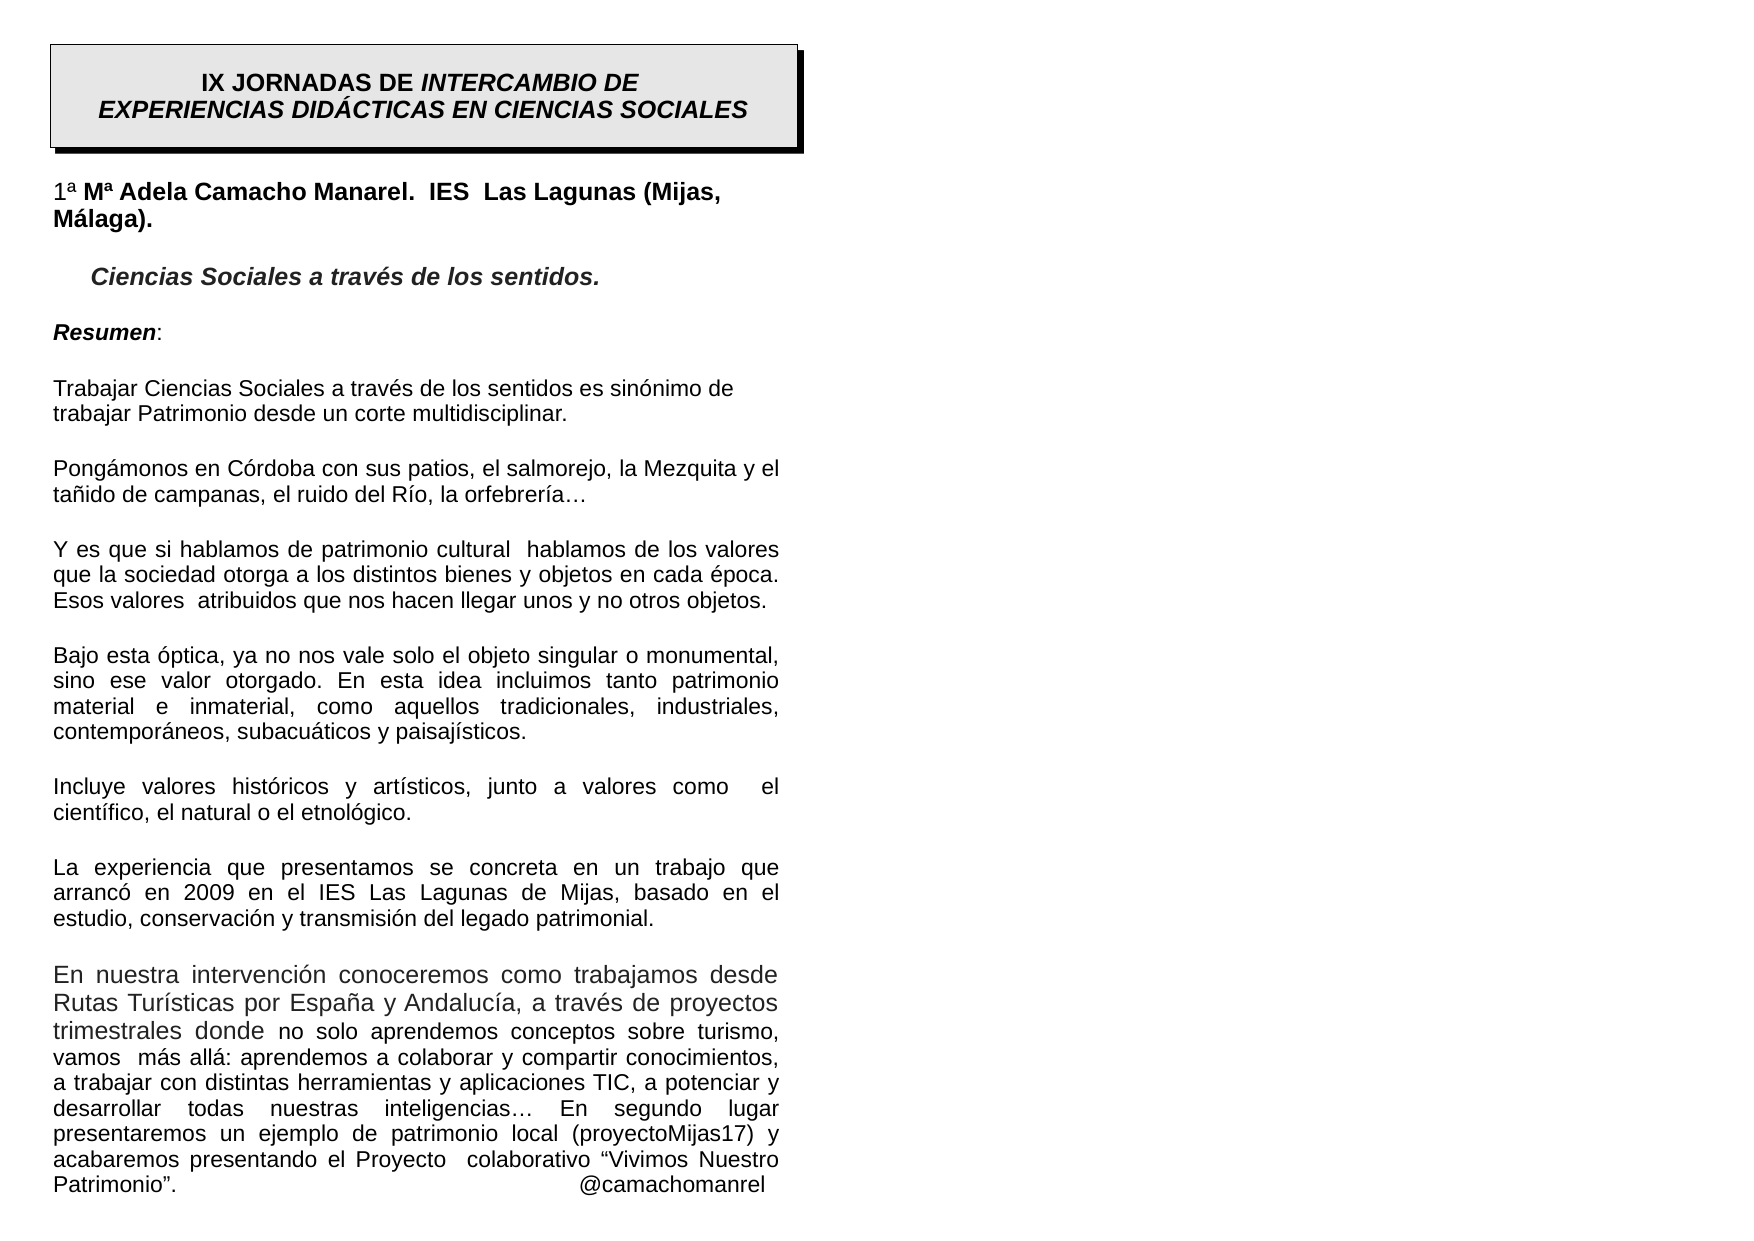

IX JORNADAS DE INTERCAMBIO DE
EXPERIENCIAS DIDÁCTICAS EN CIENCIAS SOCIALES
# 1ª Mª Adela Camacho Manarel. IES Las Lagunas (Mijas, Málaga).
Ciencias Sociales a través de los sentidos.
Resumen:
Trabajar Ciencias Sociales a través de los sentidos es sinónimo de trabajar Patrimonio desde un corte multidisciplinar.
Pongámonos en Córdoba con sus patios, el salmorejo, la Mezquita y el tañido de campanas, el ruido del Río, la orfebrería…
Y es que si hablamos de patrimonio cultural hablamos de los valores que la sociedad otorga a los distintos bienes y objetos en cada época. Esos valores atribuidos que nos hacen llegar unos y no otros objetos.
Bajo esta óptica, ya no nos vale solo el objeto singular o monumental, sino ese valor otorgado. En esta idea incluimos tanto patrimonio material e inmaterial, como aquellos tradicionales, industriales, contemporáneos, subacuáticos y paisajísticos.
Incluye valores históricos y artísticos, junto a valores como el científico, el natural o el etnológico.
La experiencia que presentamos se concreta en un trabajo que arrancó en 2009 en el IES Las Lagunas de Mijas, basado en el estudio, conservación y transmisión del legado patrimonial.
En nuestra intervención conoceremos como trabajamos desde Rutas Turísticas por España y Andalucía, a través de proyectos trimestrales donde no solo aprendemos conceptos sobre turismo, vamos más allá: aprendemos a colaborar y compartir conocimientos, a trabajar con distintas herramientas y aplicaciones TIC, a potenciar y desarrollar todas nuestras inteligencias… En segundo lugar presentaremos un ejemplo de patrimonio local (proyectoMijas17) y acabaremos presentando el Proyecto colaborativo “Vivimos Nuestro Patrimonio”. @camachomanrel